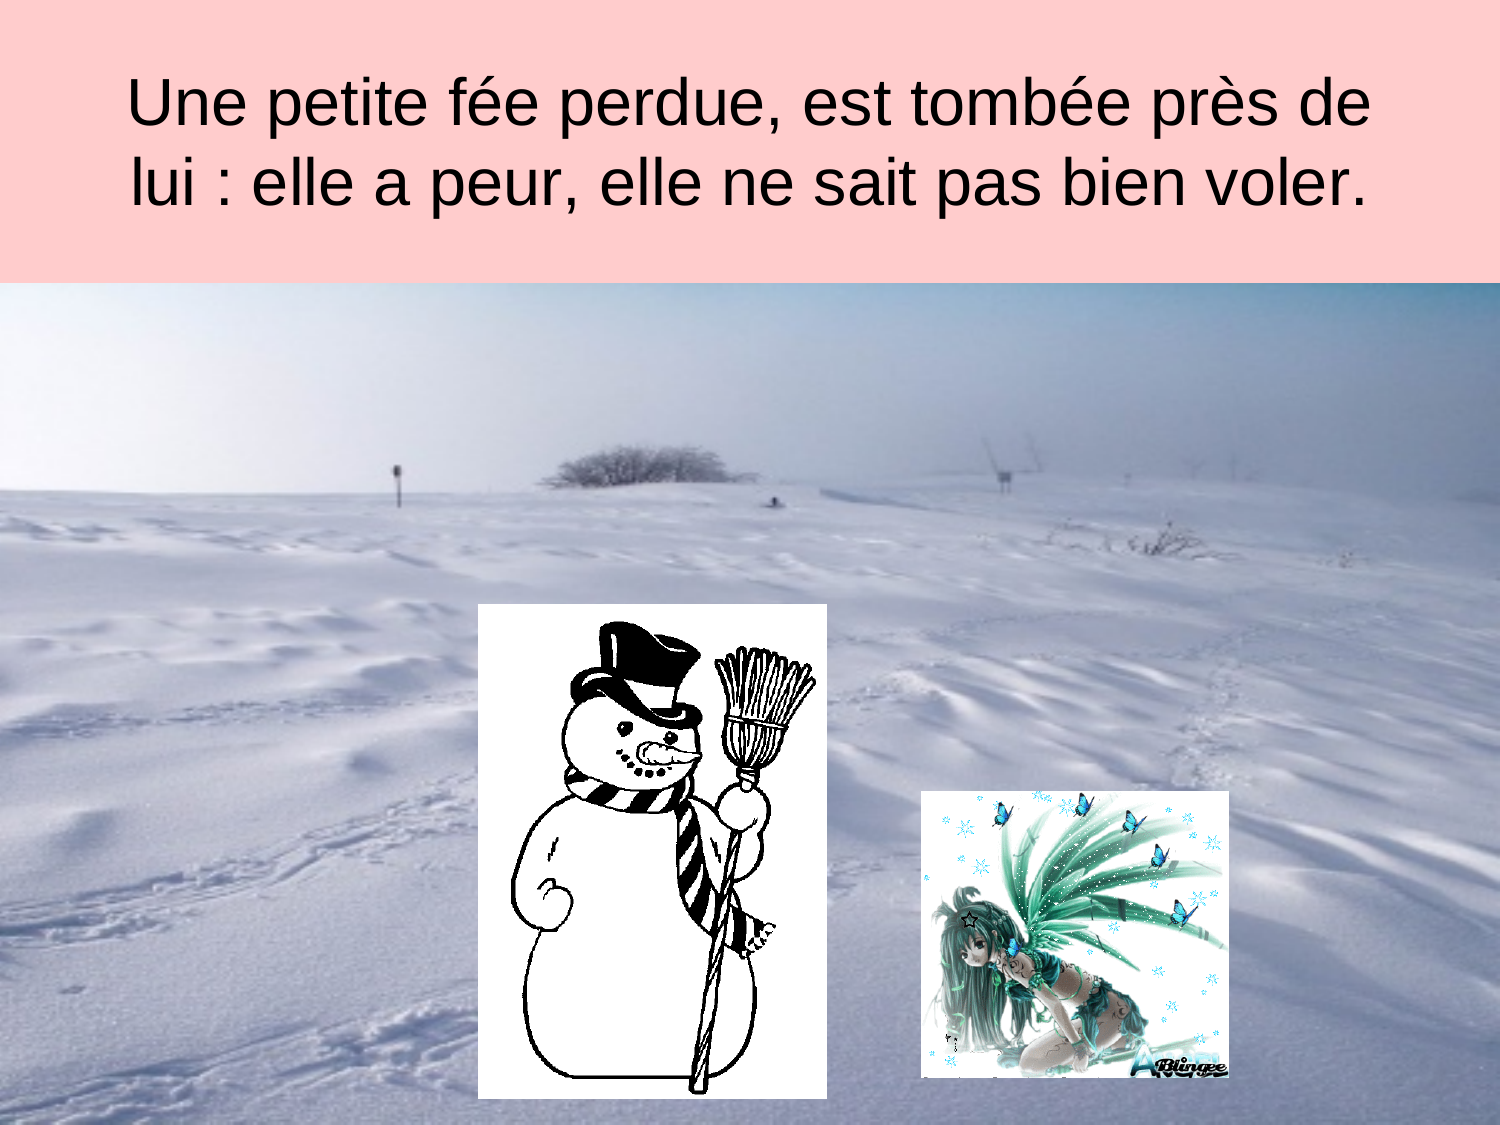

# Une petite fée perdue, est tombée près de lui : elle a peur, elle ne sait pas bien voler.